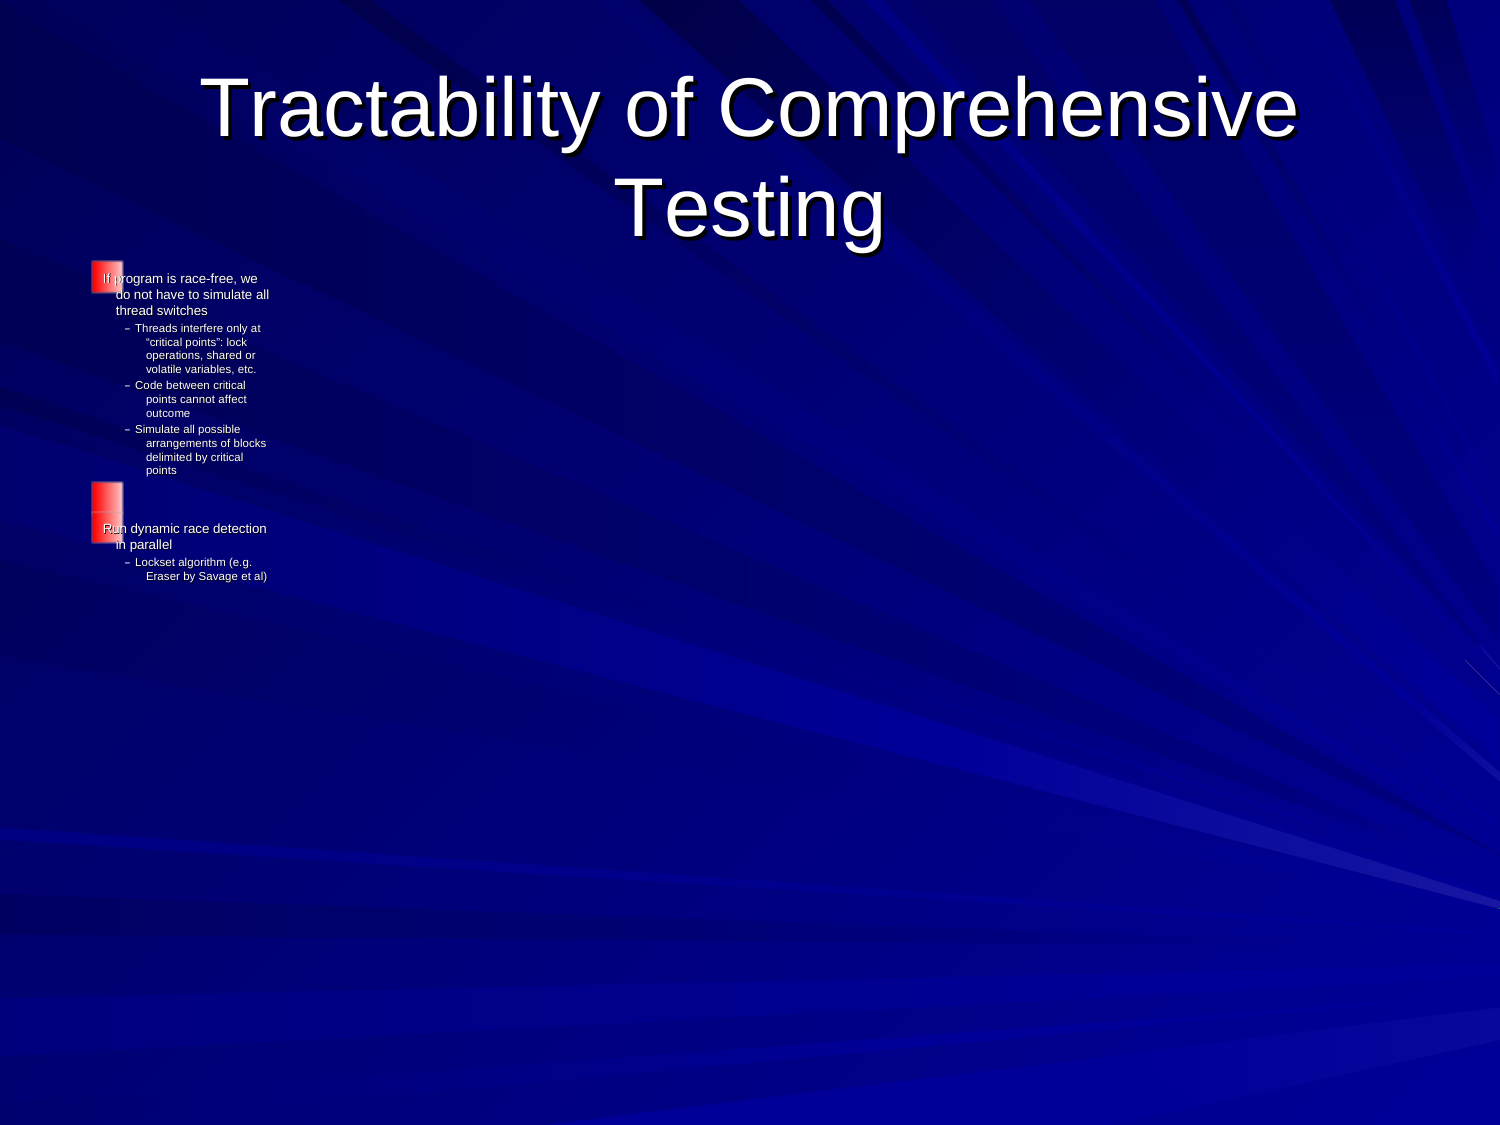

Tractability of Comprehensive Testing
# If program is race-free, we do not have to simulate all thread switches
Threads interfere only at “critical points”: lock operations, shared or volatile variables, etc.
Code between critical points cannot affect outcome
Simulate all possible arrangements of blocks delimited by critical points
Run dynamic race detection in parallel
Lockset algorithm (e.g. Eraser by Savage et al)